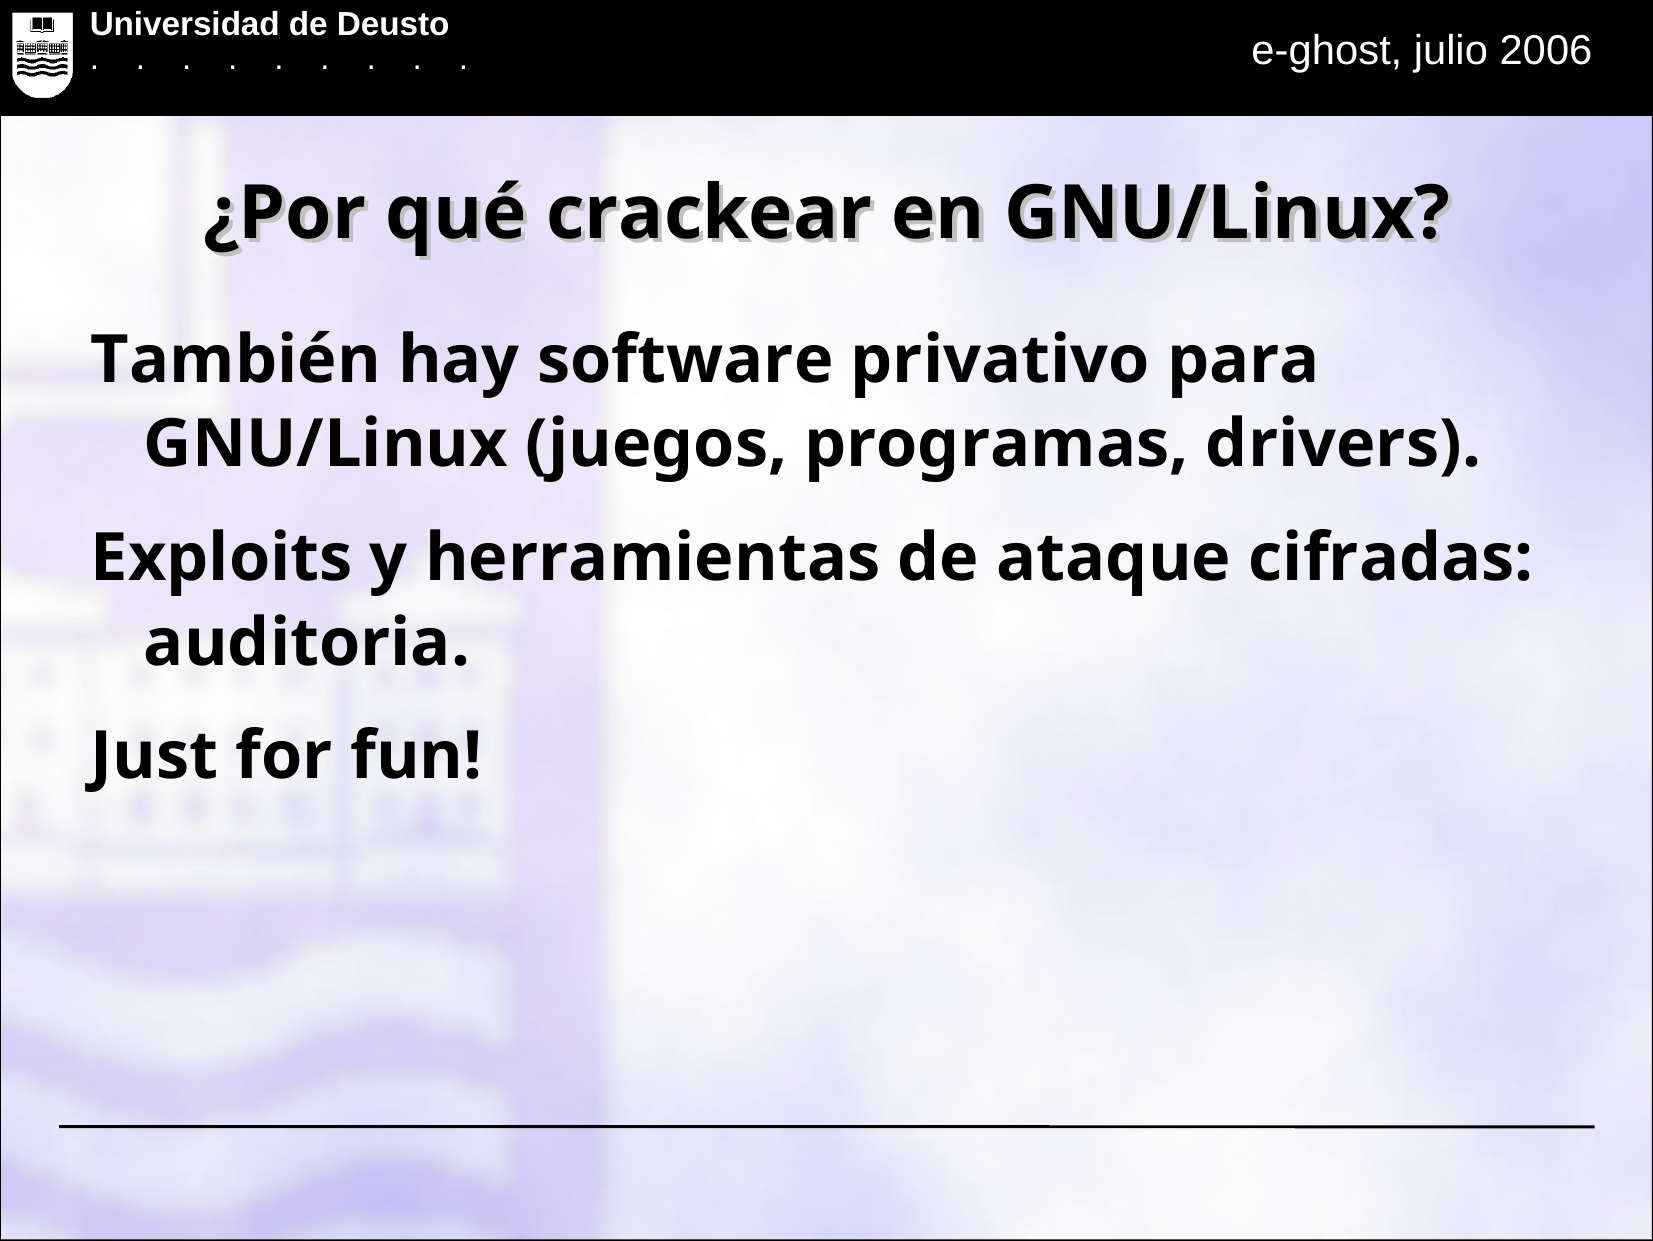

# ¿Por qué crackear en GNU/Linux?
También hay software privativo para GNU/Linux (juegos, programas, drivers).
Exploits y herramientas de ataque cifradas: auditoria.
Just for fun!